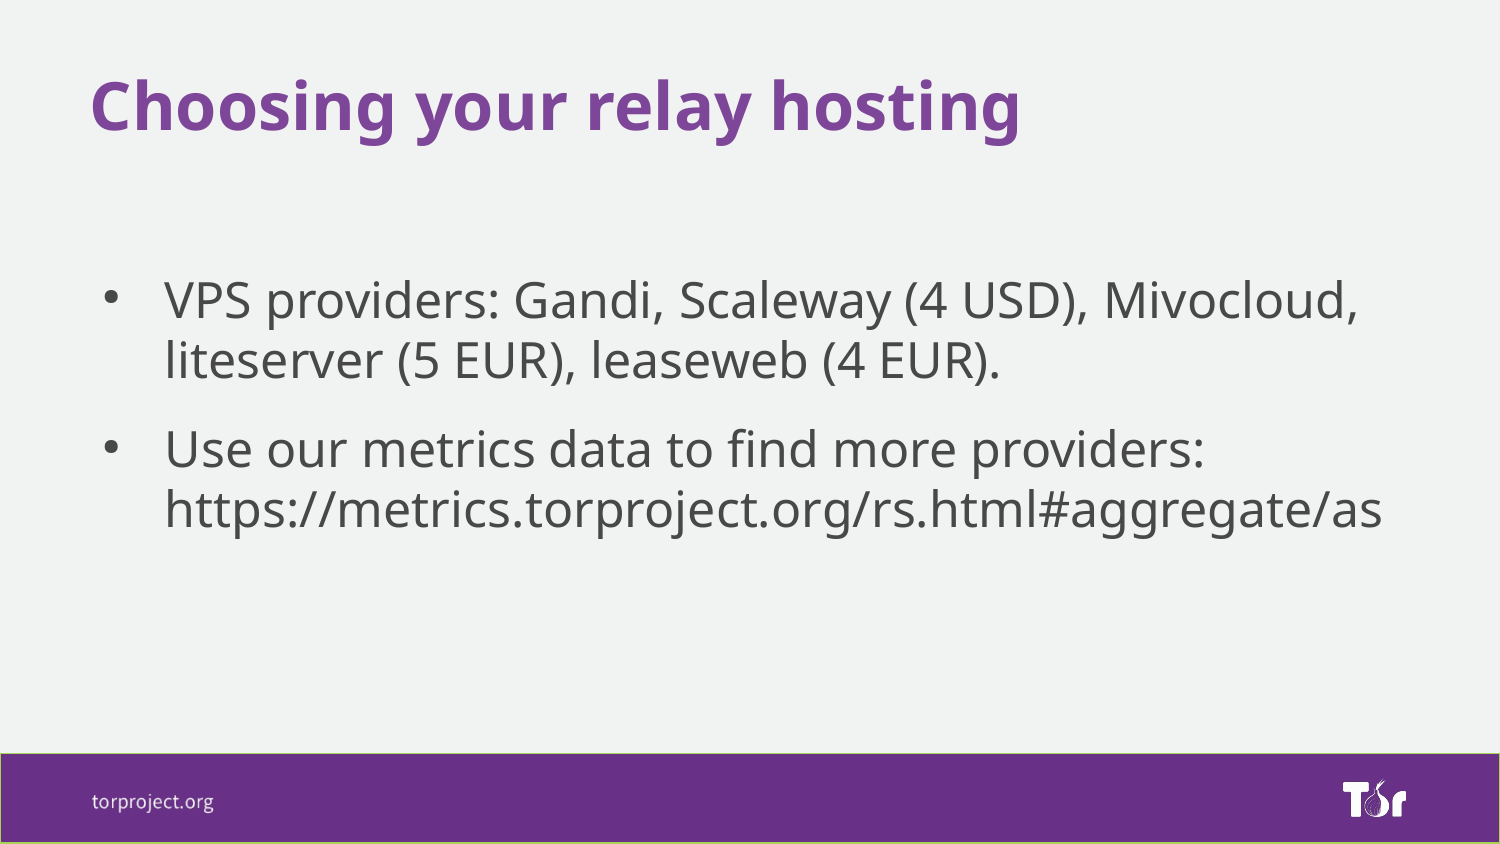

Choosing your relay hosting
VPS providers: Gandi, Scaleway (4 USD), Mivocloud, liteserver (5 EUR), leaseweb (4 EUR).
Use our metrics data to find more providers: https://metrics.torproject.org/rs.html#aggregate/as